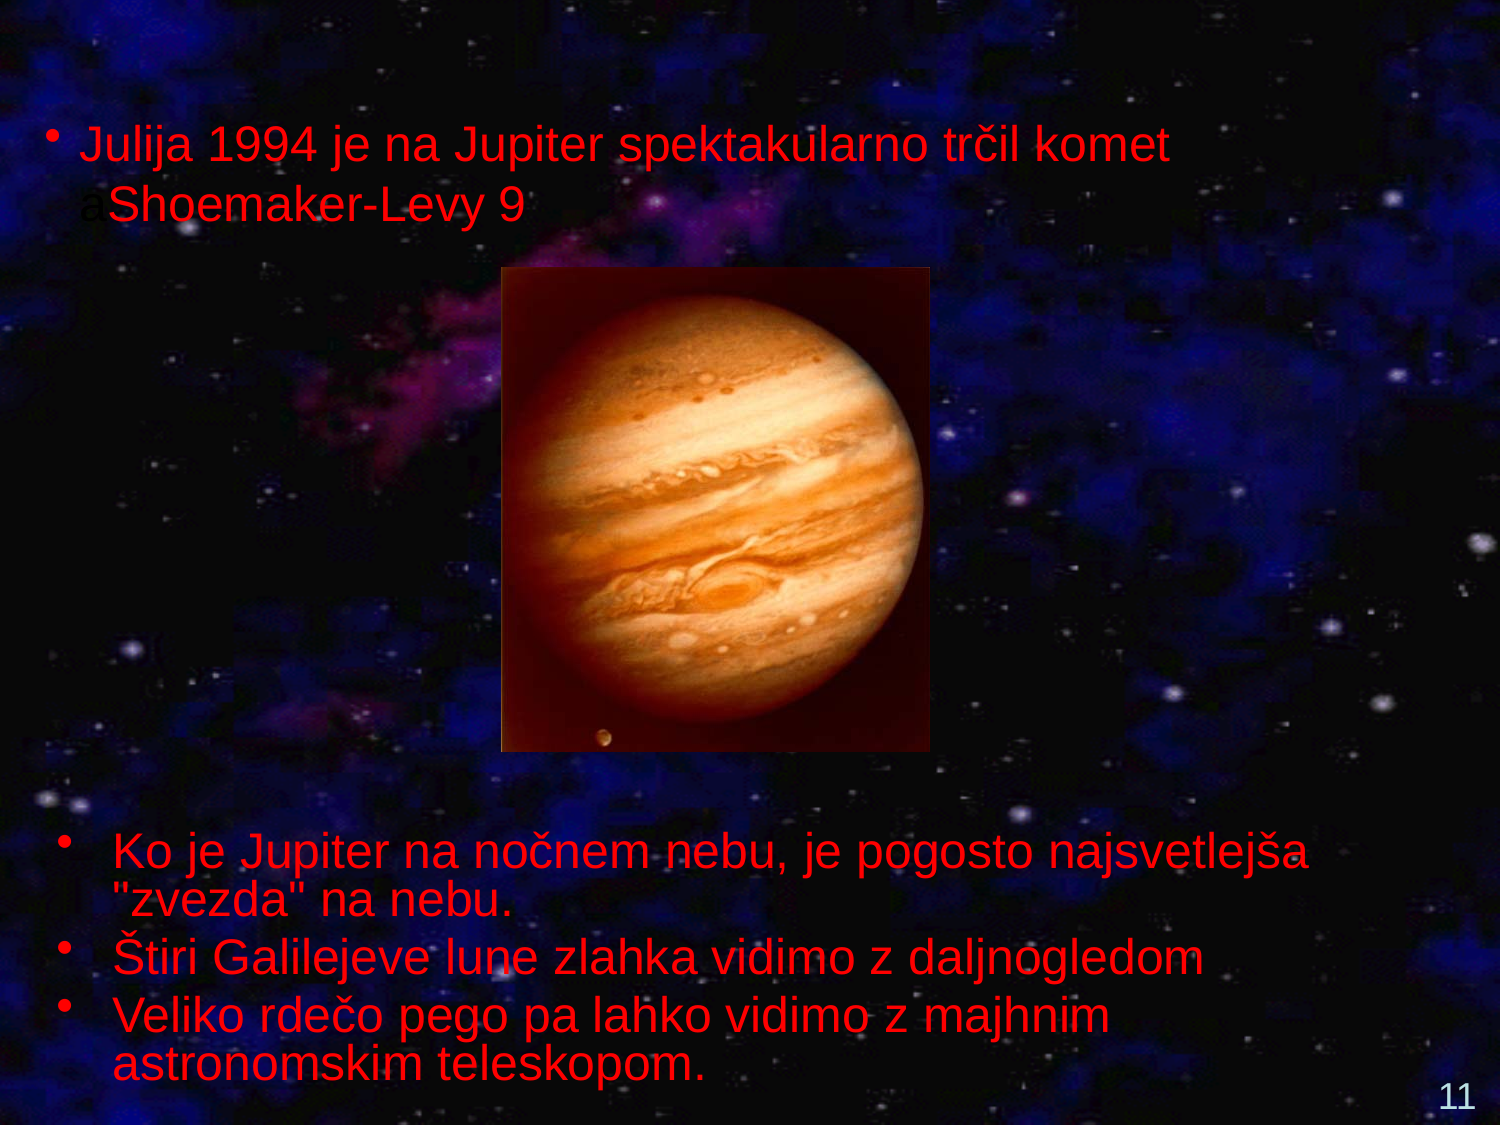

# Julija 1994 je na Jupiter spektakularno trčil komet aShoemaker-Levy 9
Ko je Jupiter na nočnem nebu, je pogosto najsvetlejša "zvezda" na nebu.
Štiri Galilejeve lune zlahka vidimo z daljnogledom
Veliko rdečo pego pa lahko vidimo z majhnim astronomskim teleskopom.
11